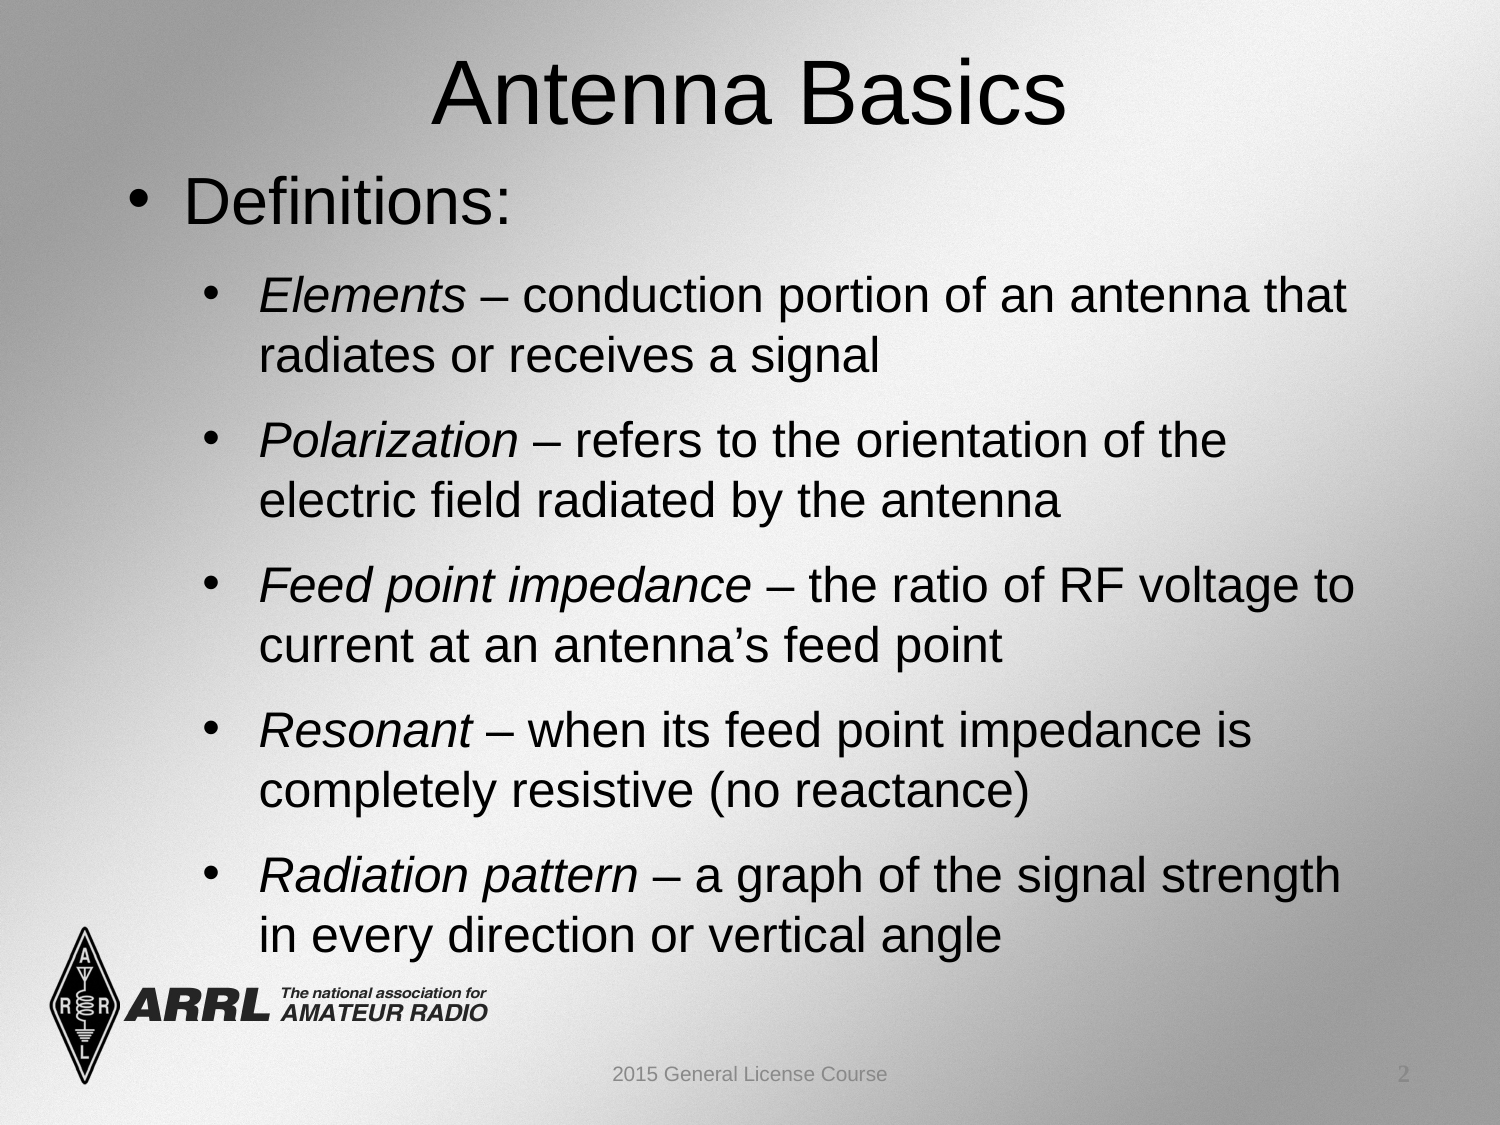

Antenna Basics
Definitions:
Elements – conduction portion of an antenna that radiates or receives a signal
Polarization – refers to the orientation of the electric field radiated by the antenna
Feed point impedance – the ratio of RF voltage to current at an antenna’s feed point
Resonant – when its feed point impedance is completely resistive (no reactance)
Radiation pattern – a graph of the signal strength in every direction or vertical angle
2015 General License Course